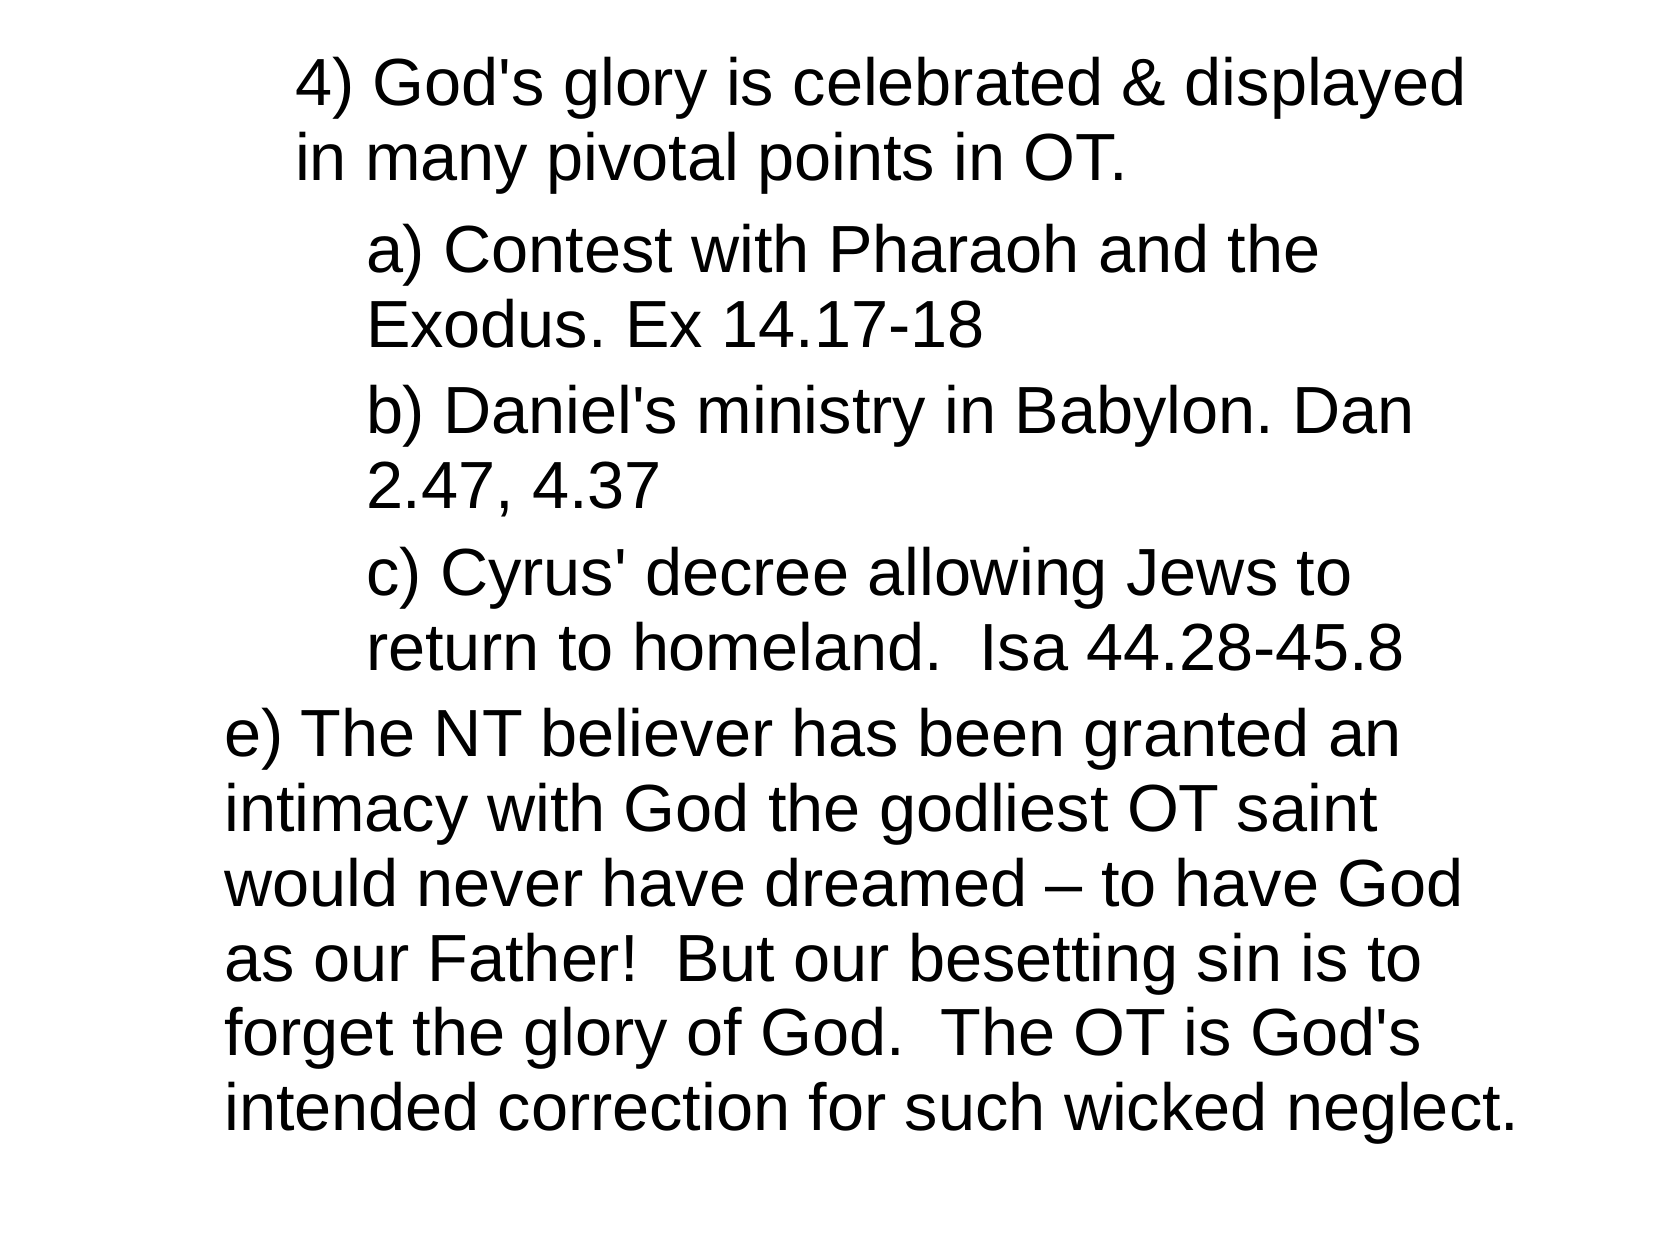

# 4) God's glory is celebrated & displayed in many pivotal points in OT.
a) Contest with Pharaoh and the Exodus. Ex 14.17-18
b) Daniel's ministry in Babylon. Dan 2.47, 4.37
c) Cyrus' decree allowing Jews to return to homeland. Isa 44.28-45.8
e) The NT believer has been granted an intimacy with God the godliest OT saint would never have dreamed – to have God as our Father! But our besetting sin is to forget the glory of God. The OT is God's intended correction for such wicked neglect.